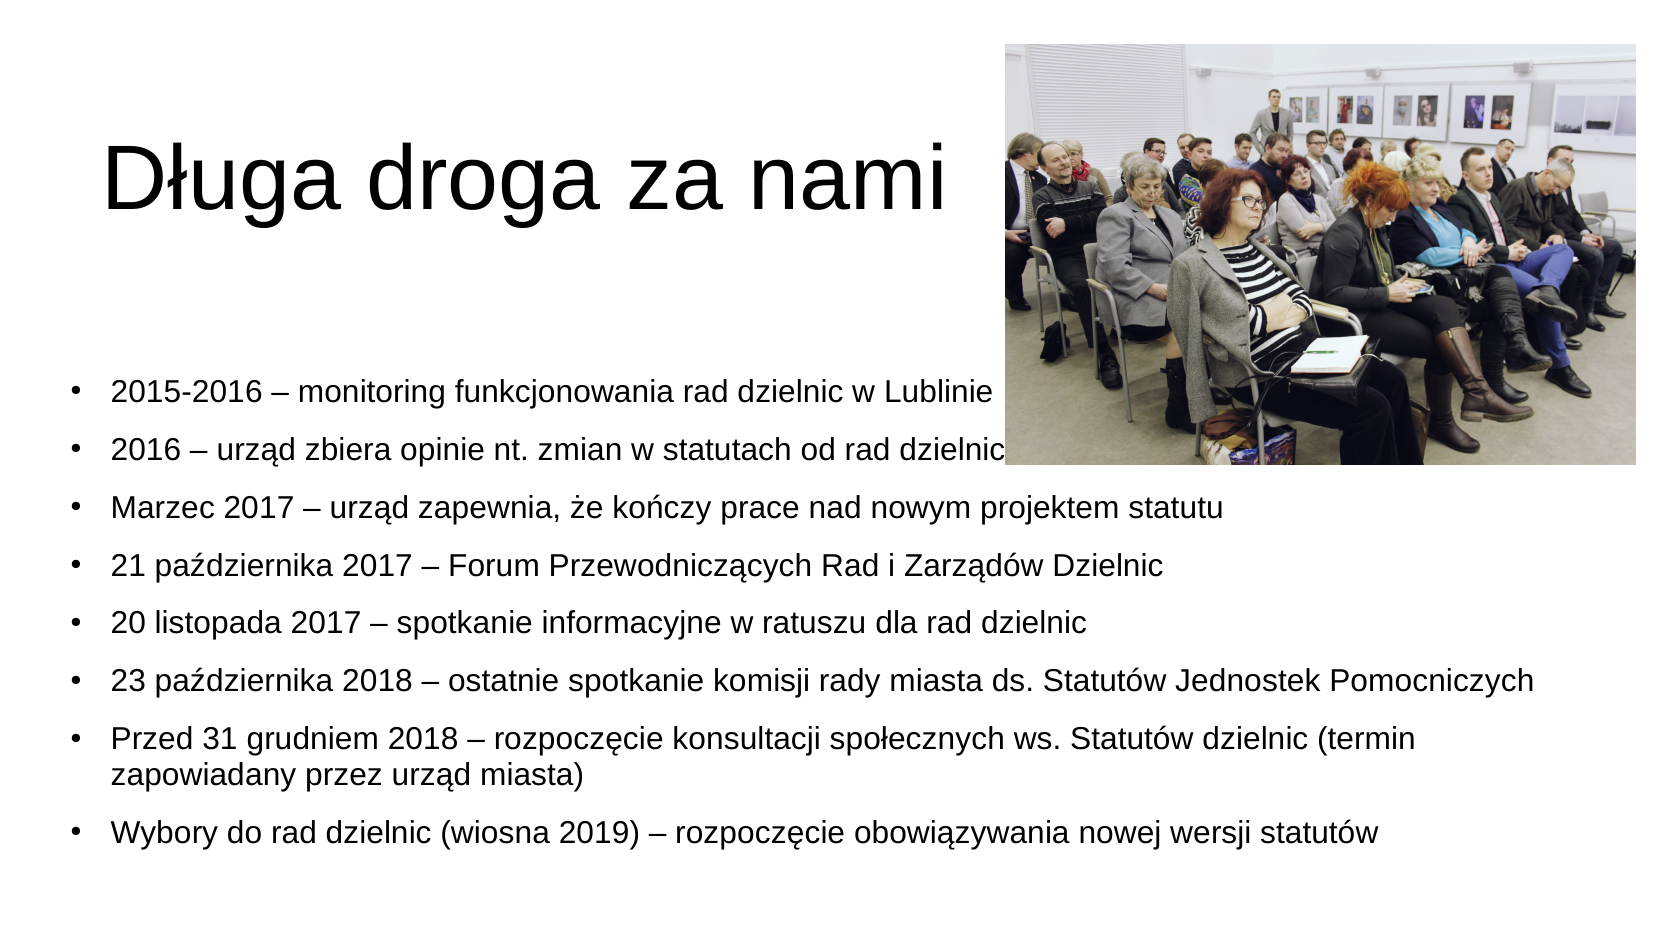

# Długa droga za nami
2015-2016 – monitoring funkcjonowania rad dzielnic w Lublinie
2016 – urząd zbiera opinie nt. zmian w statutach od rad dzielnic
Marzec 2017 – urząd zapewnia, że kończy prace nad nowym projektem statutu
21 października 2017 – Forum Przewodniczących Rad i Zarządów Dzielnic
20 listopada 2017 – spotkanie informacyjne w ratuszu dla rad dzielnic
23 października 2018 – ostatnie spotkanie komisji rady miasta ds. Statutów Jednostek Pomocniczych
Przed 31 grudniem 2018 – rozpoczęcie konsultacji społecznych ws. Statutów dzielnic (termin zapowiadany przez urząd miasta)
Wybory do rad dzielnic (wiosna 2019) – rozpoczęcie obowiązywania nowej wersji statutów